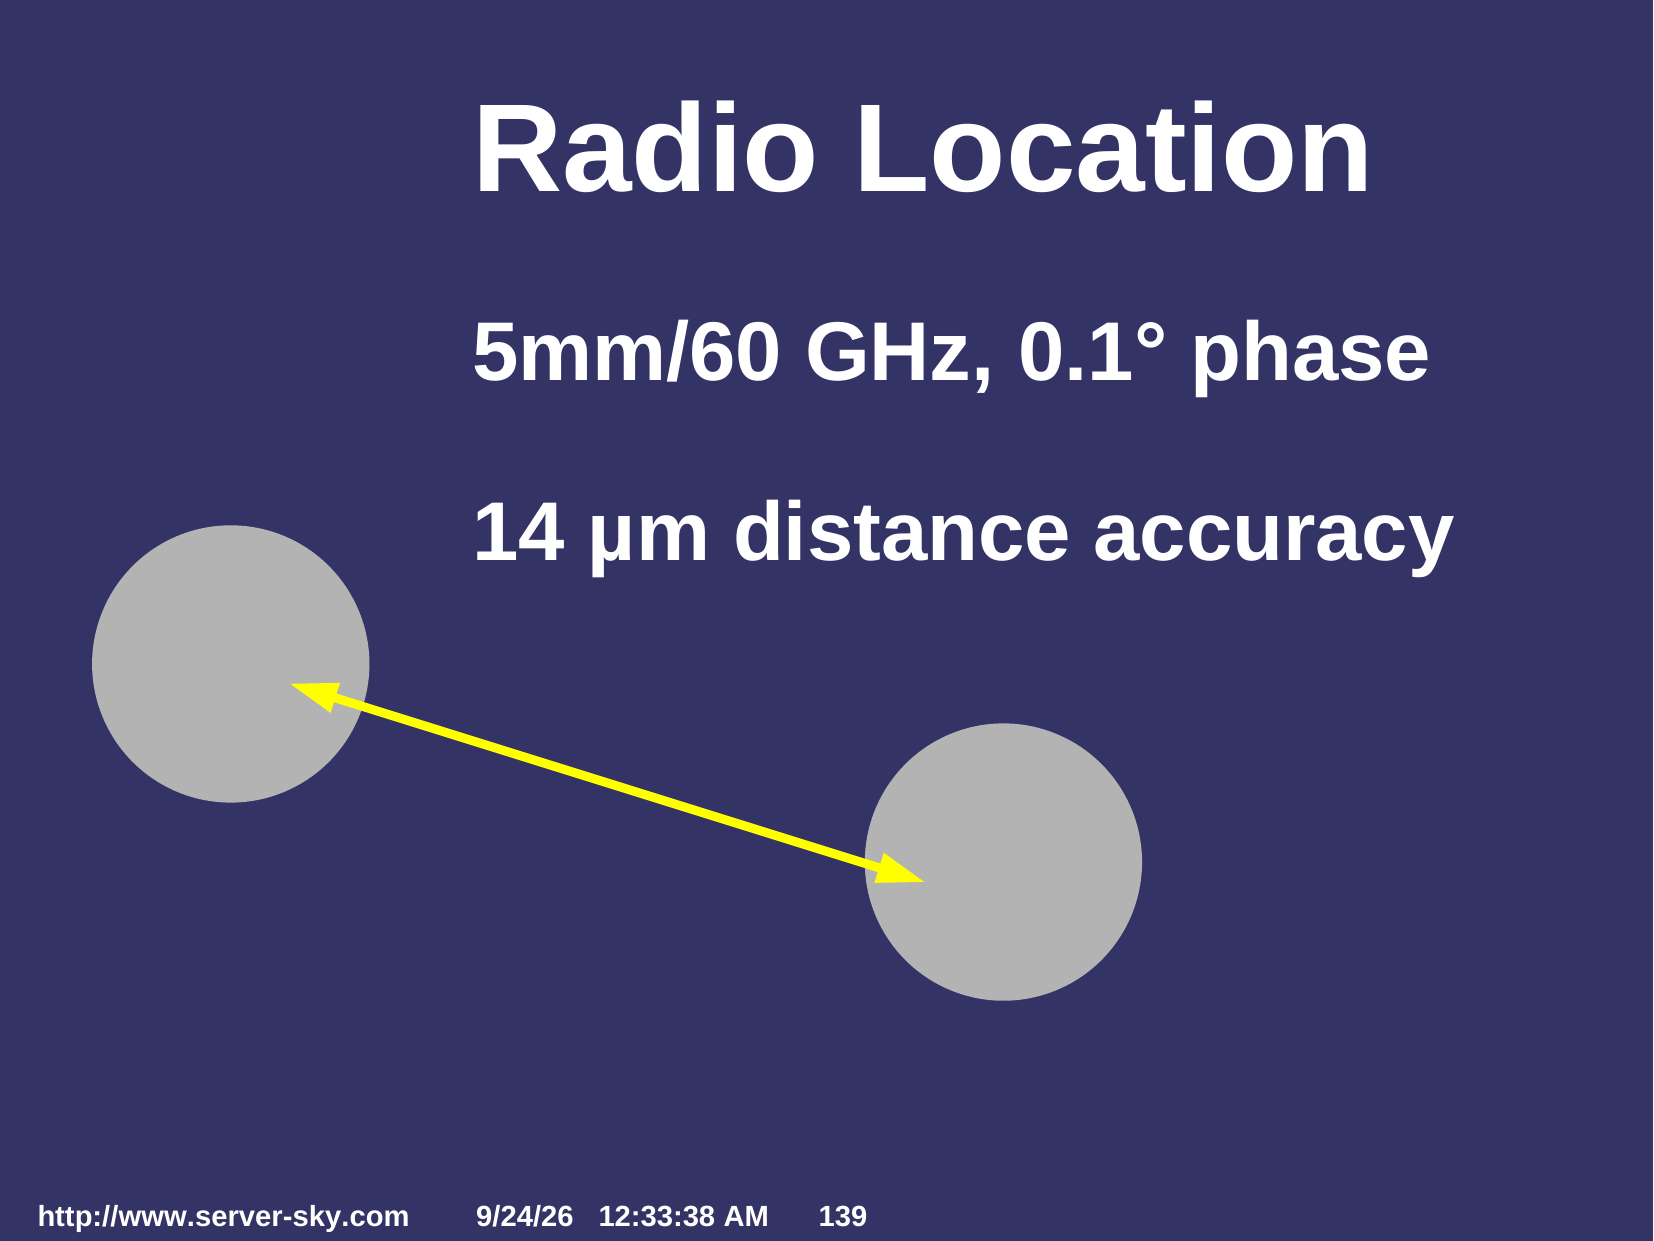

Radio Location
5mm/60 GHz, 0.1° phase
14 µm distance accuracy